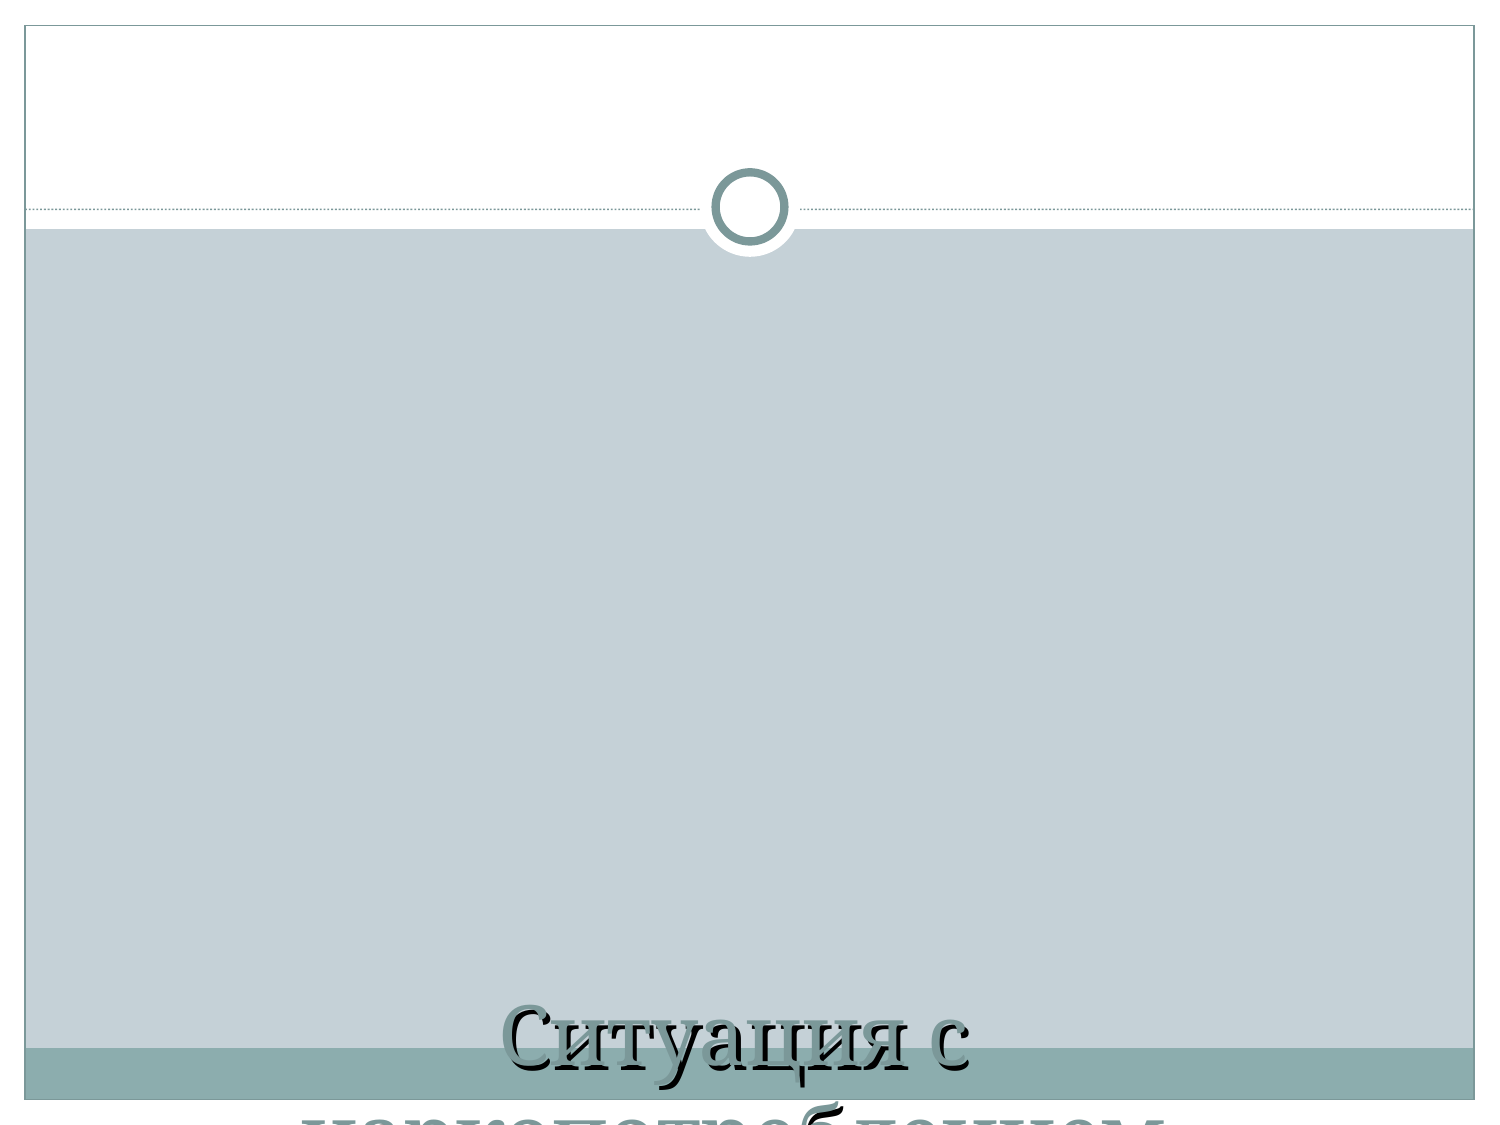

# Ситуация с наркопотреблением Презентация ученика 10 класса Гришакова Анатолия